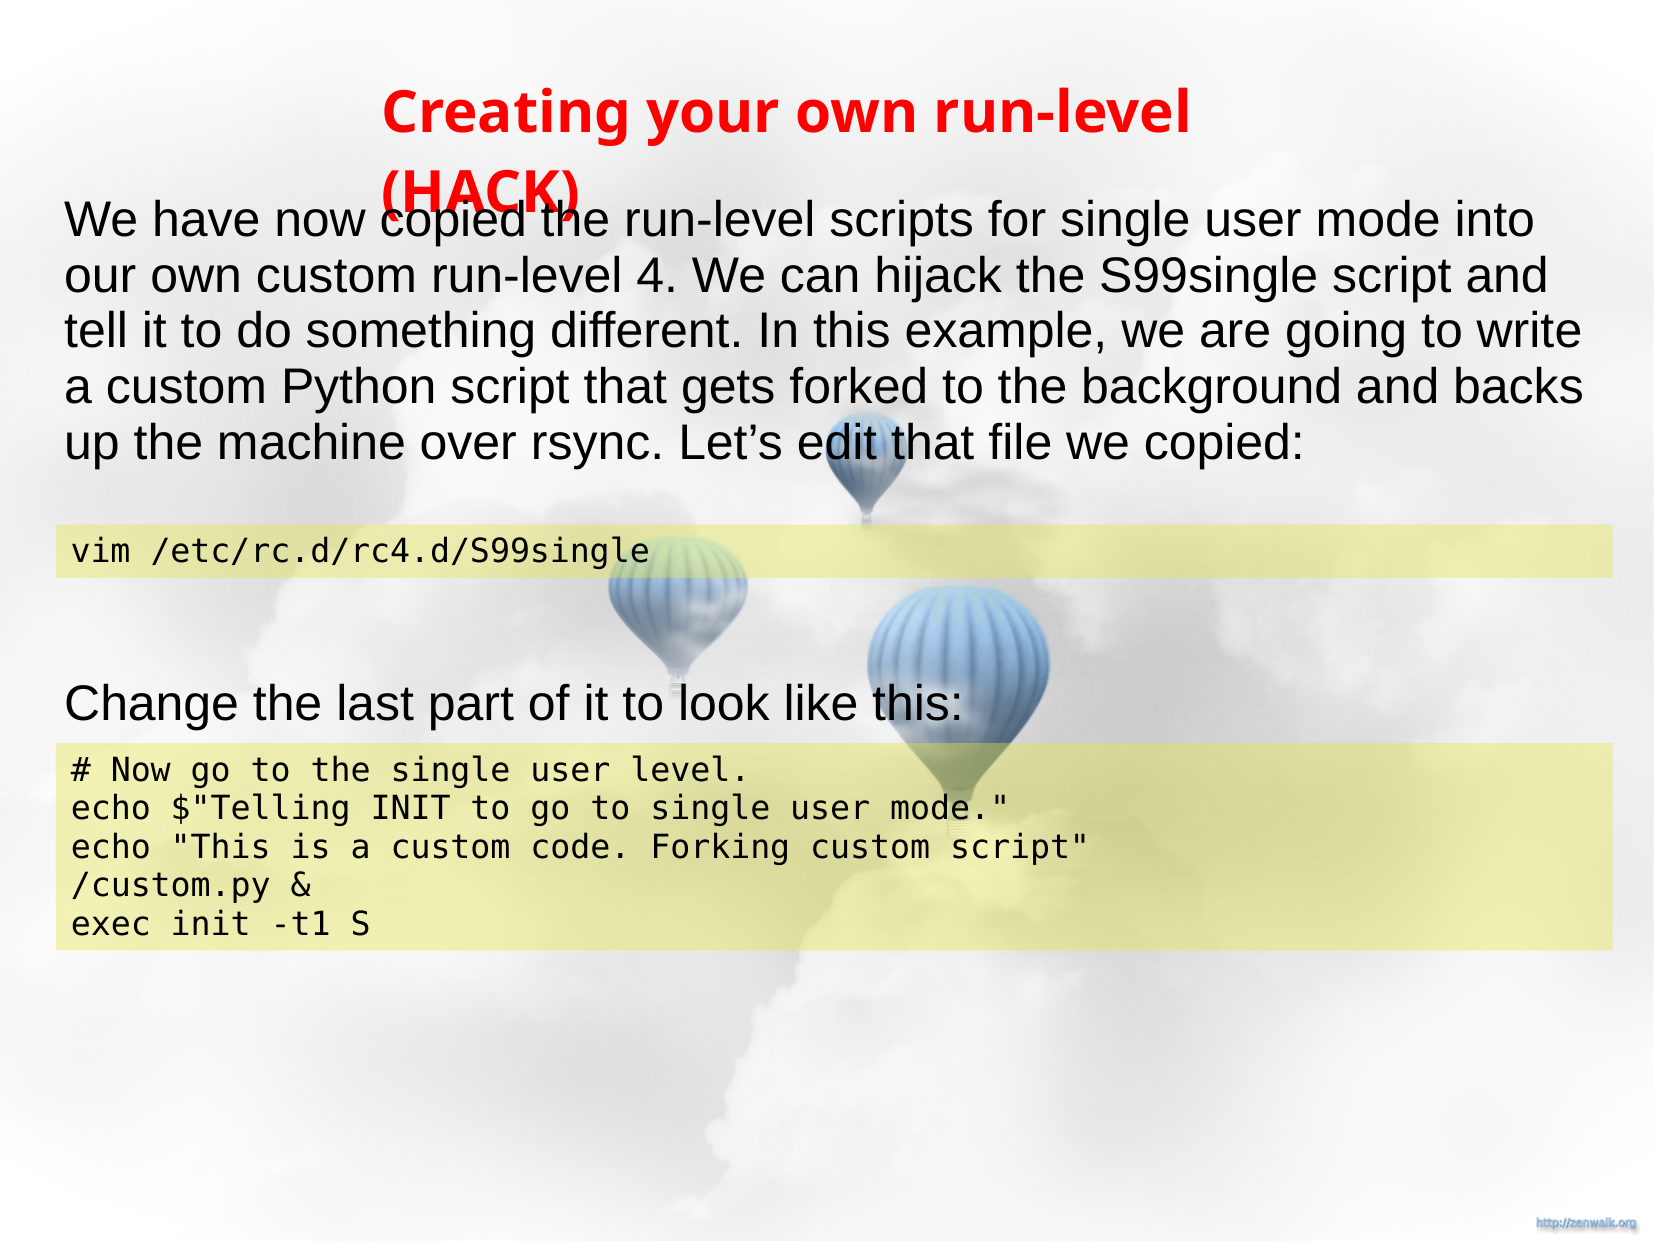

Creating your own run-level (HACK)
We have now copied the run-level scripts for single user mode into our own custom run-level 4. We can hijack the S99single script and tell it to do something different. In this example, we are going to write a custom Python script that gets forked to the background and backs up the machine over rsync. Let’s edit that file we copied:
vim /etc/rc.d/rc4.d/S99single
Change the last part of it to look like this:
# Now go to the single user level.
echo $"Telling INIT to go to single user mode."
echo "This is a custom code. Forking custom script"
/custom.py &
exec init -t1 S